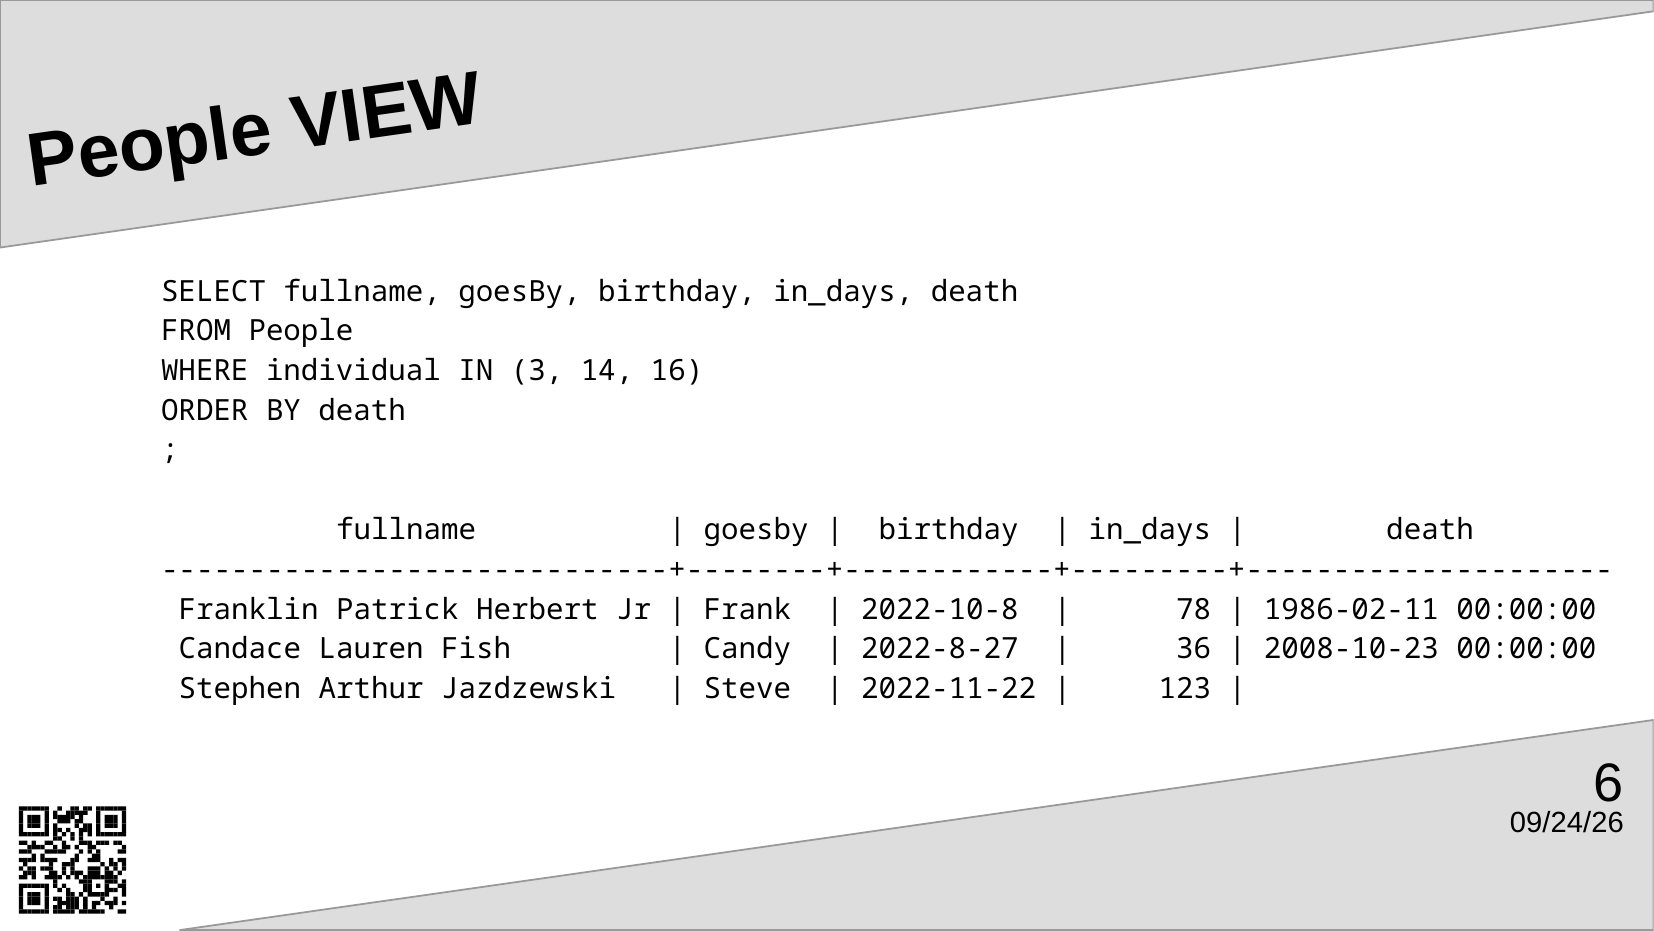

# People VIEW
SELECT fullname, goesBy, birthday, in_days, death
FROM People
WHERE individual IN (3, 14, 16)
ORDER BY death
;
 fullname | goesby | birthday | in_days | death
-----------------------------+--------+------------+---------+---------------------
 Franklin Patrick Herbert Jr | Frank | 2022-10-8 | 78 | 1986-02-11 00:00:00
 Candace Lauren Fish | Candy | 2022-8-27 | 36 | 2008-10-23 00:00:00
 Stephen Arthur Jazdzewski | Steve | 2022-11-22 | 123 |
6